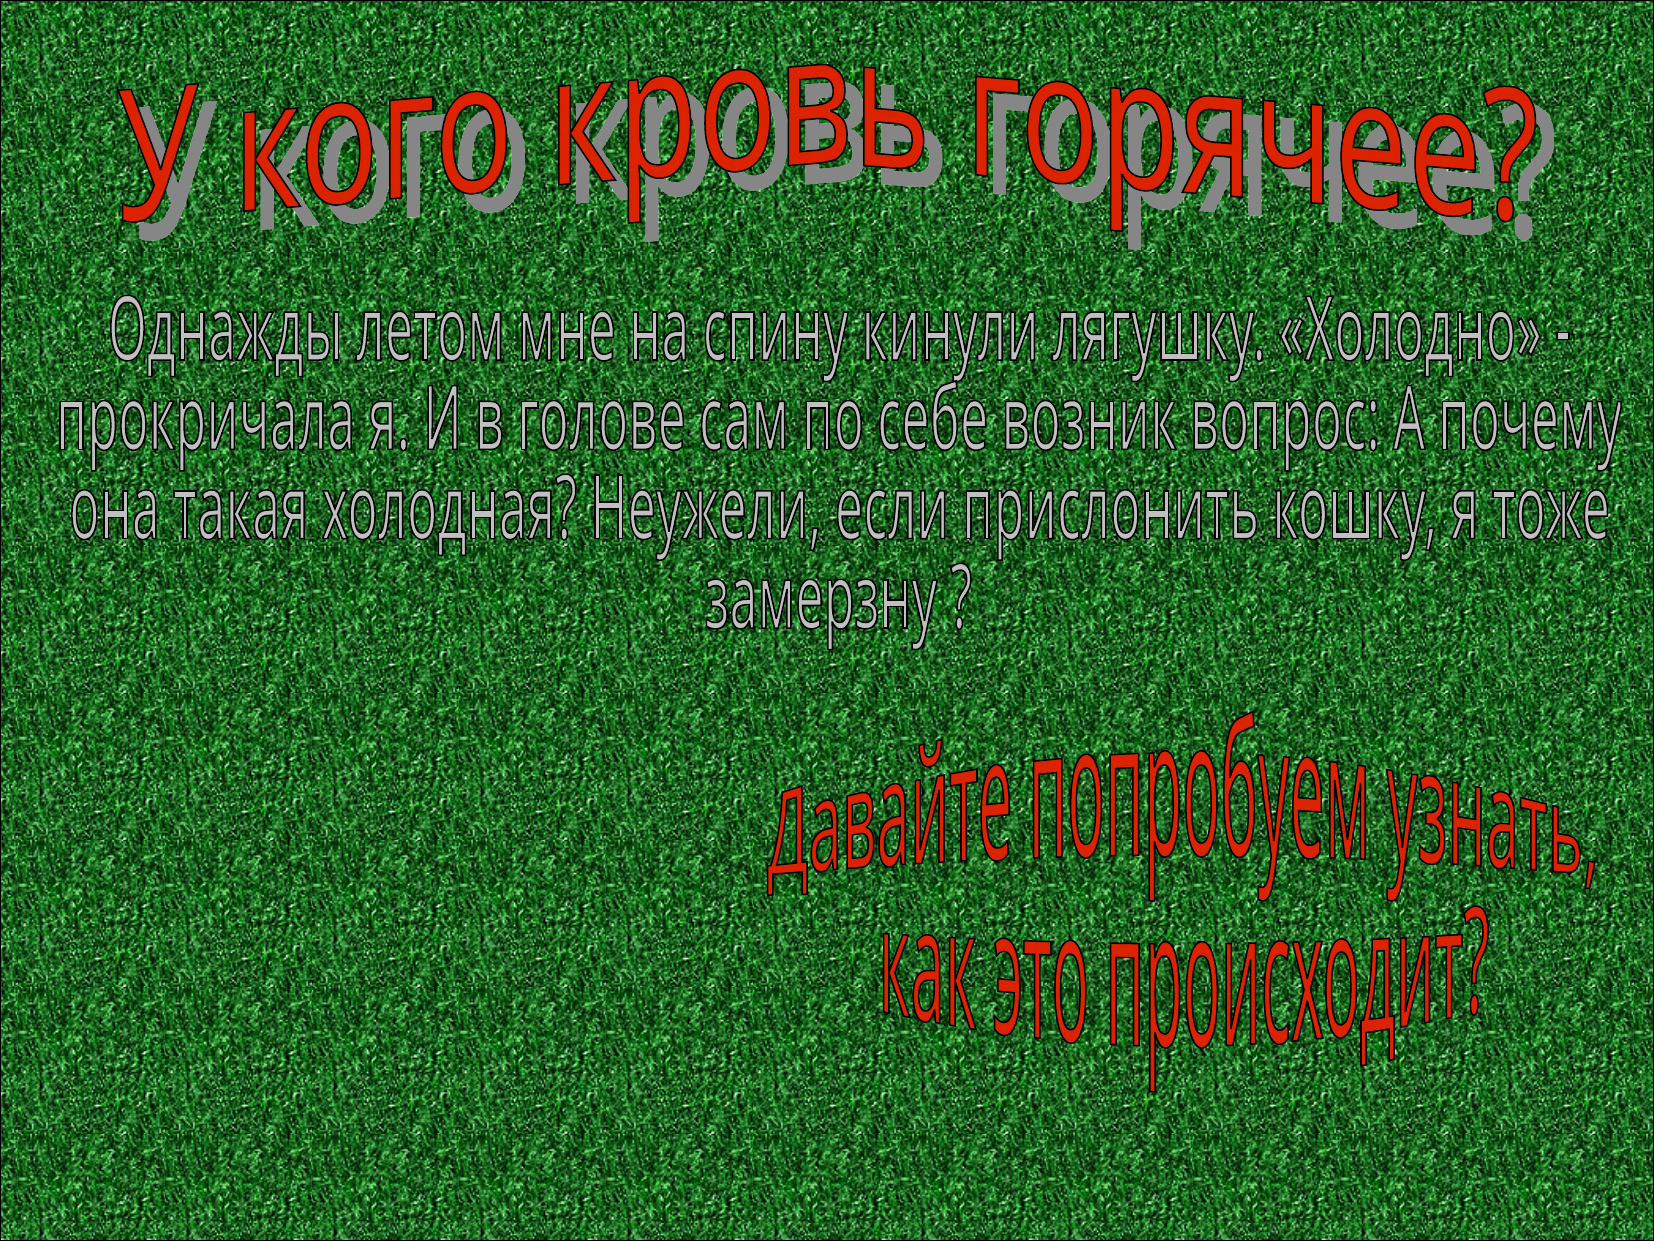

У кого кровь горячее?
Однажды летом мне на спину кинули лягушку. «Холодно» -
прокричала я. И в голове сам по себе возник вопрос: А почему
она такая холодная? Неужели, если прислонить кошку, я тоже
замерзну ?
Давайте попробуем узнать,
как это происходит?